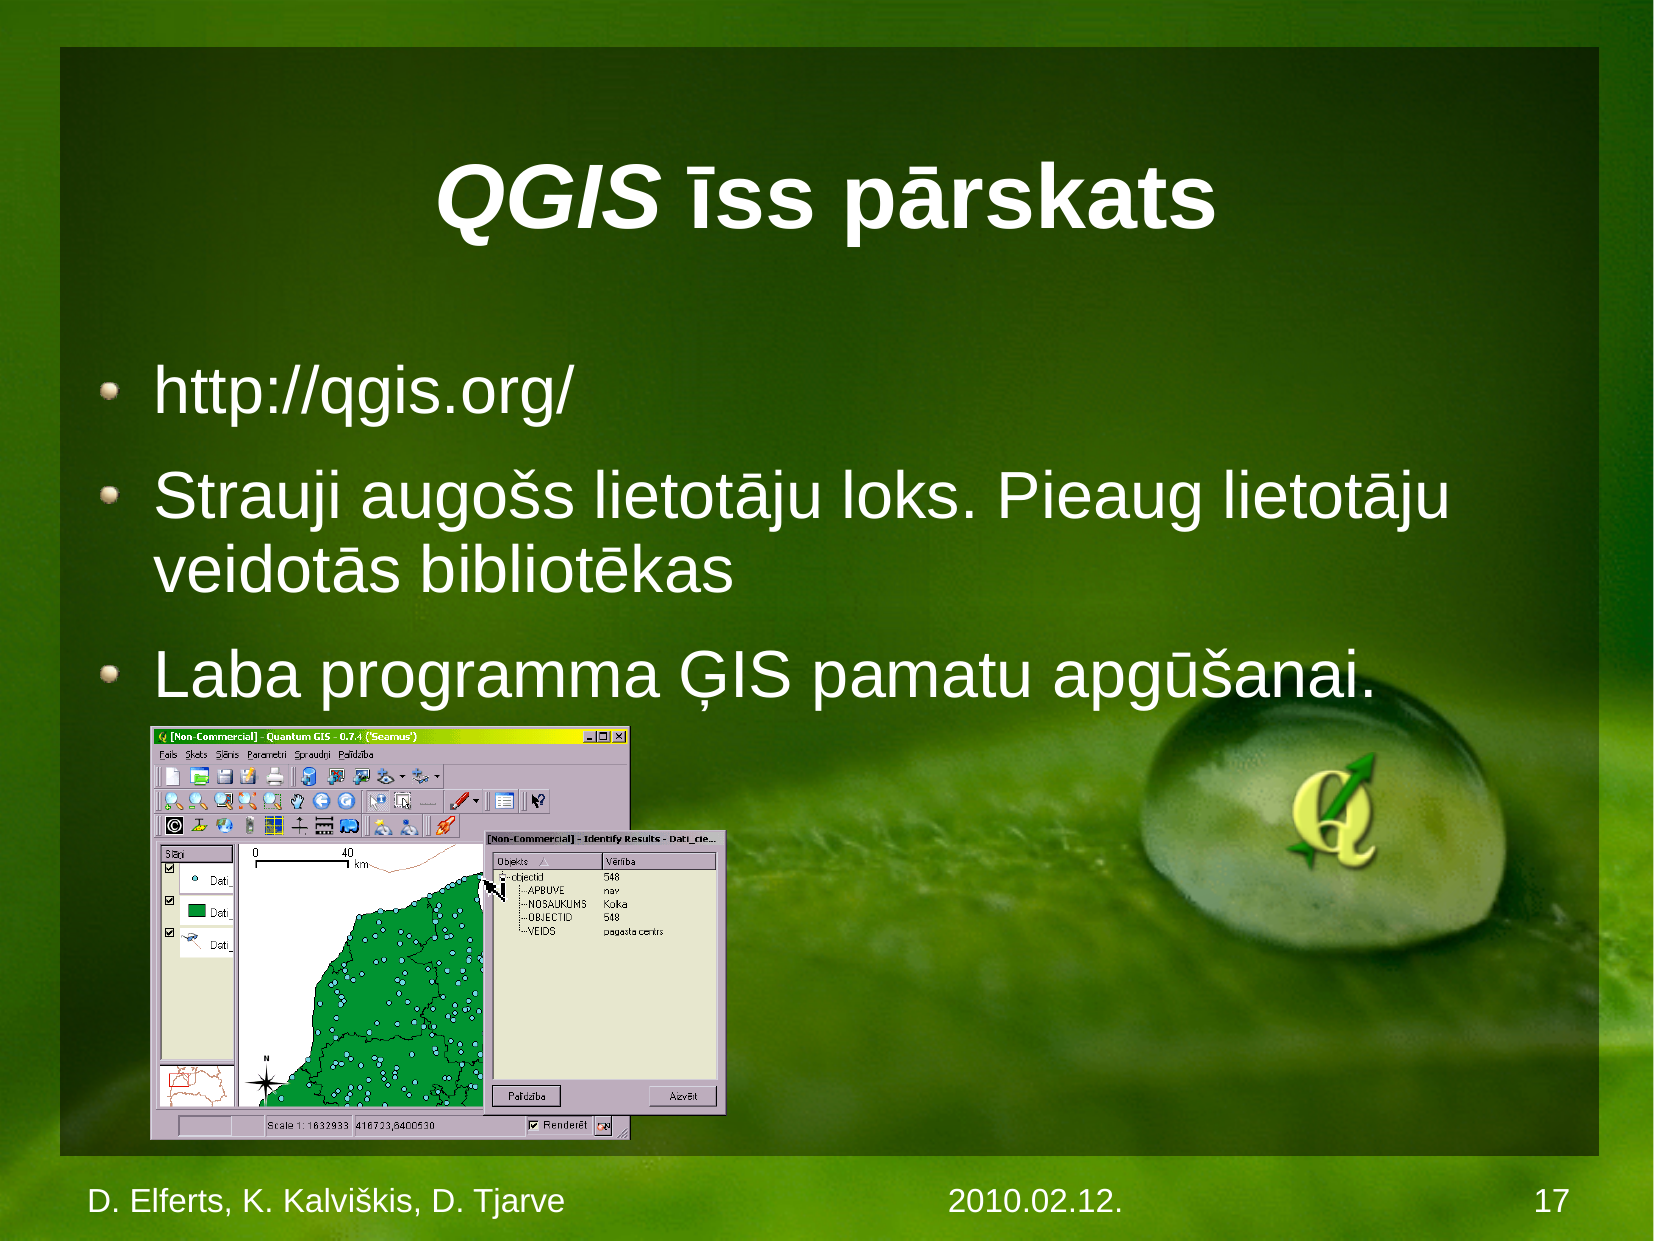

# QGIS īss pārskats
http://qgis.org/
Strauji augošs lietotāju loks. Pieaug lietotāju veidotās bibliotēkas
Laba programma ĢIS pamatu apgūšanai.
D. Elferts, K. Kalviškis, D. Tjarve
2010.02.12.
17